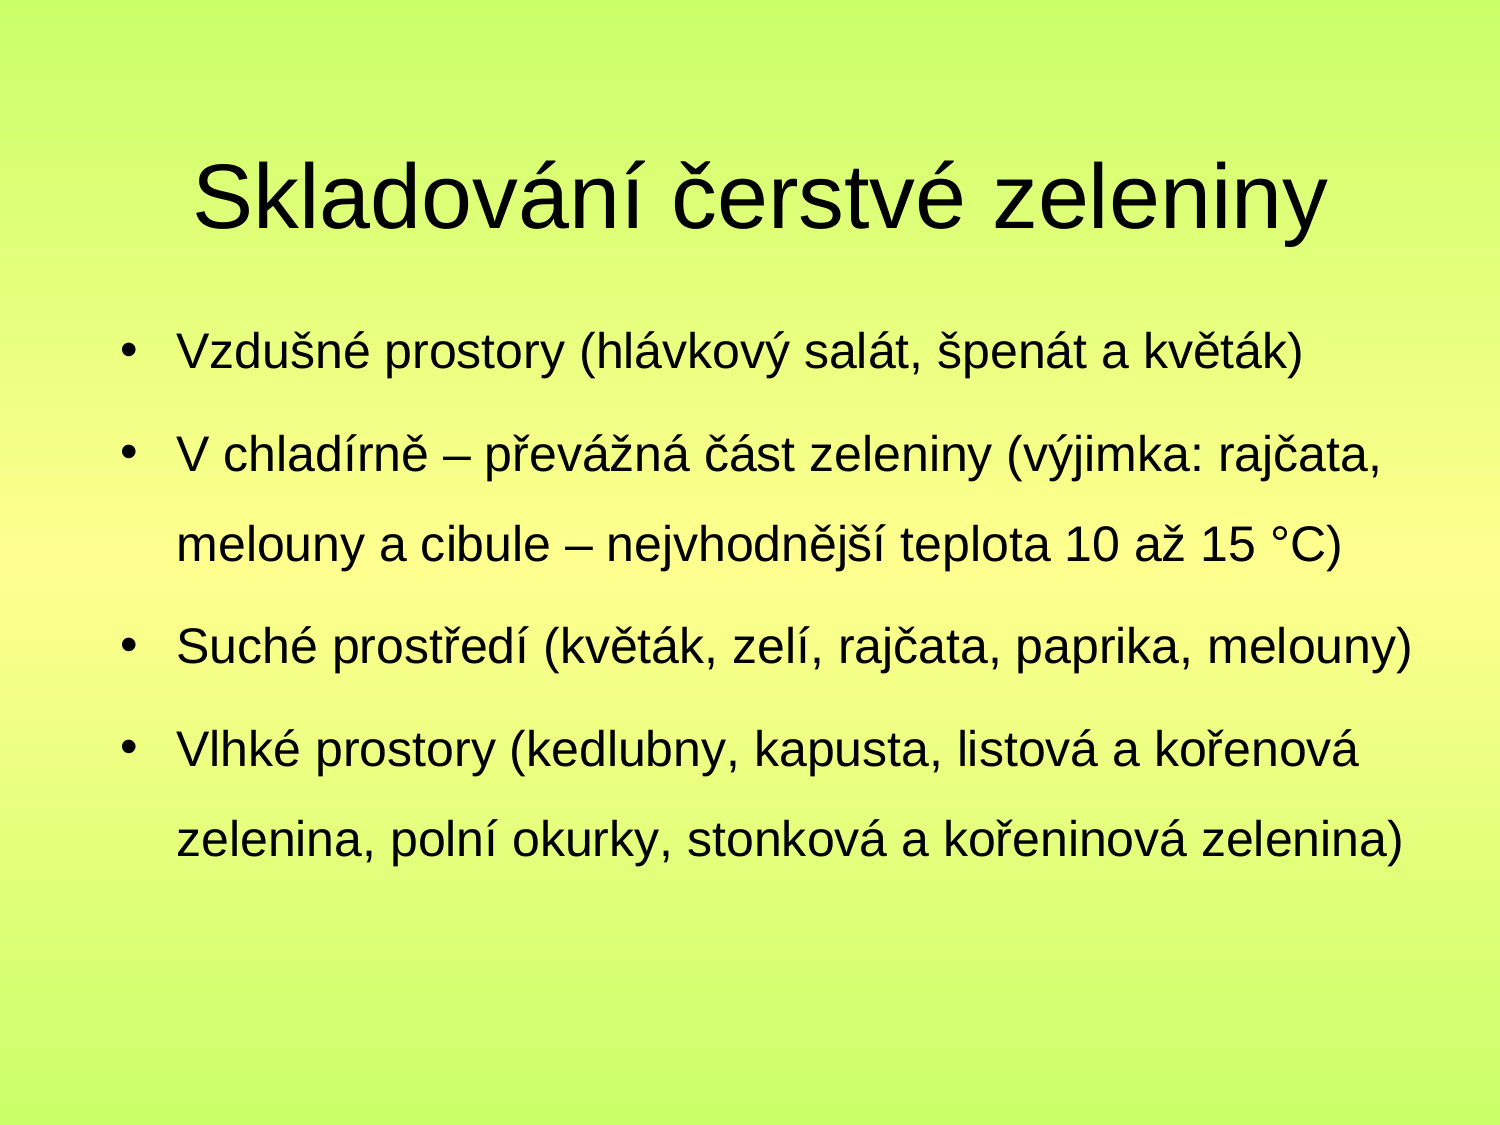

# Skladování čerstvé zeleniny
Vzdušné prostory (hlávkový salát, špenát a květák)
V chladírně – převážná část zeleniny (výjimka: rajčata, melouny a cibule – nejvhodnější teplota 10 až 15 °C)
Suché prostředí (květák, zelí, rajčata, paprika, melouny)
Vlhké prostory (kedlubny, kapusta, listová a kořenová zelenina, polní okurky, stonková a kořeninová zelenina)